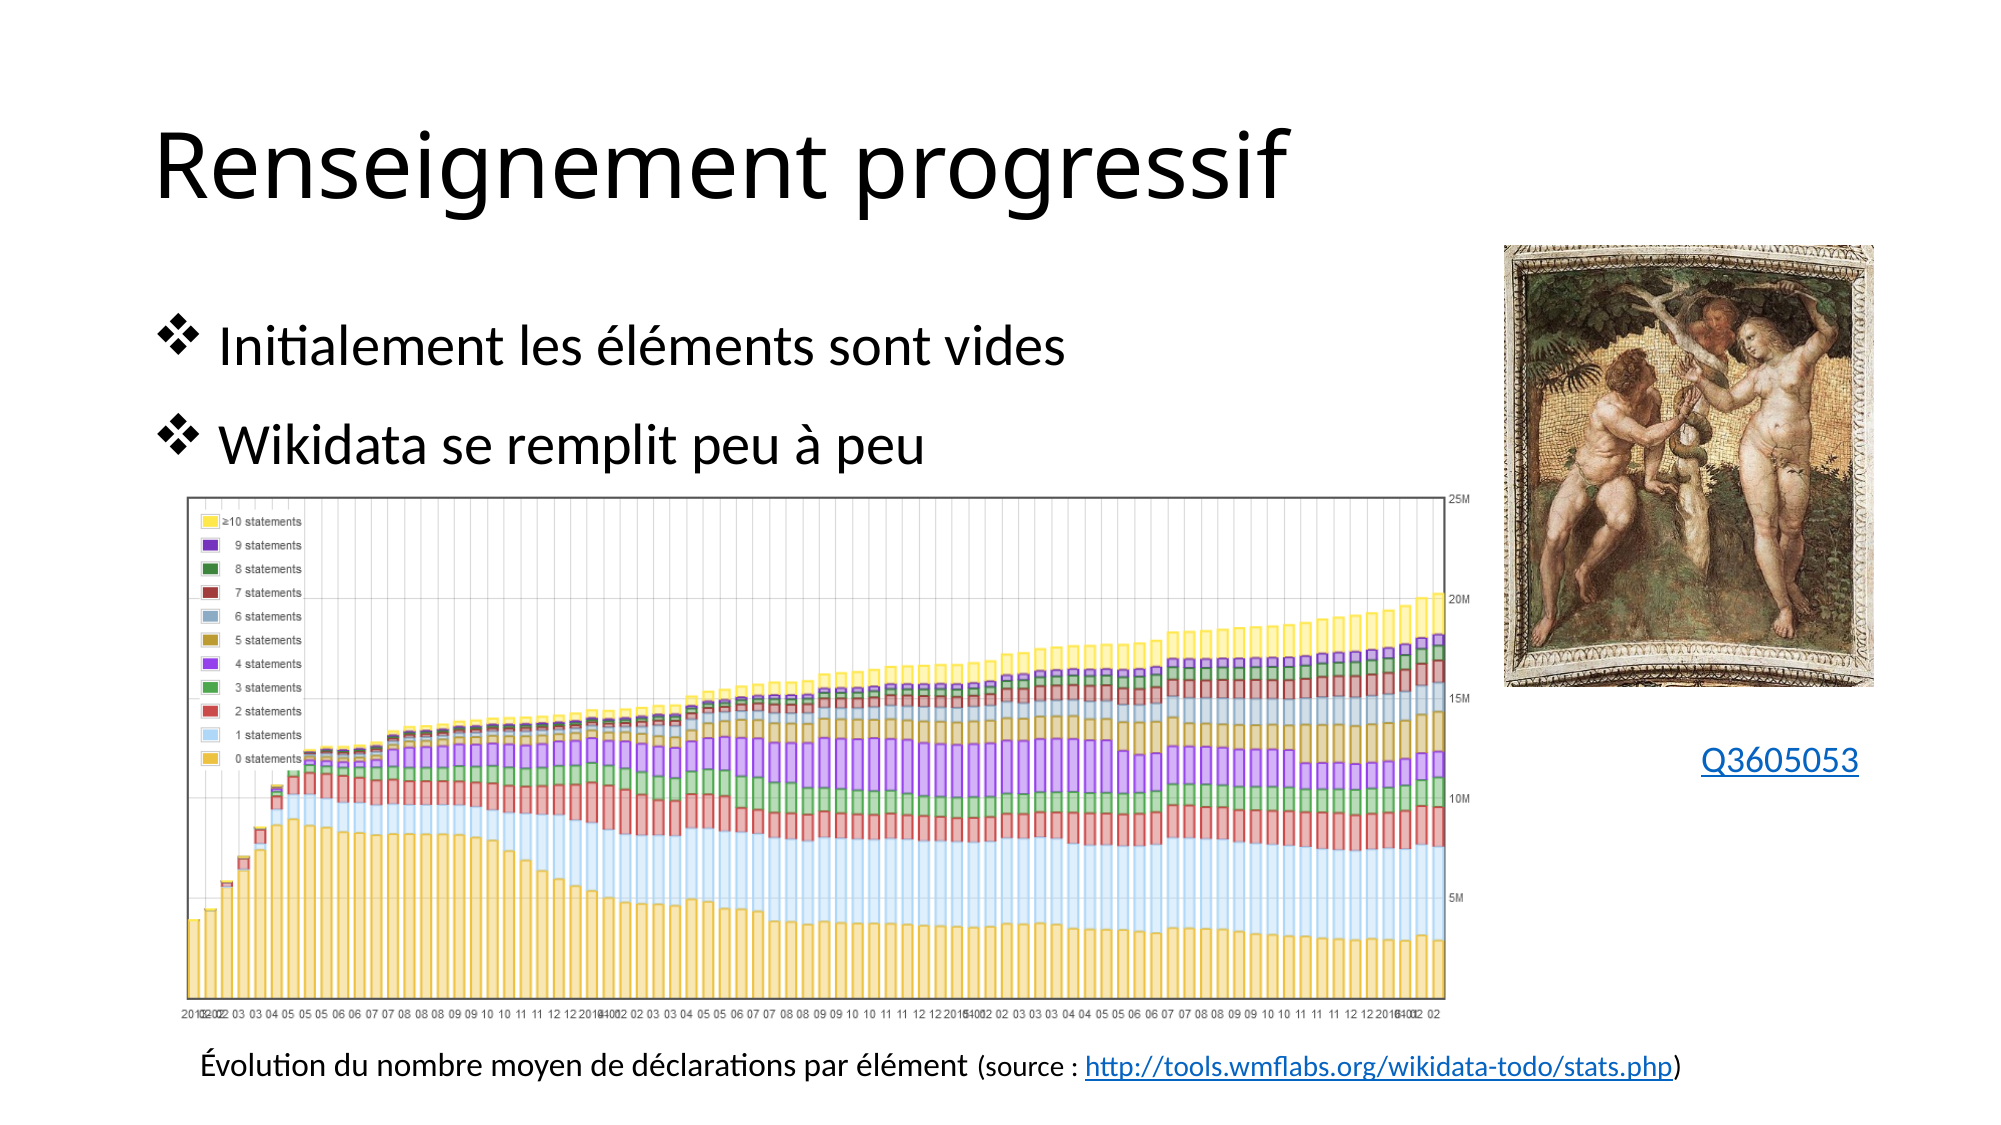

# Renseignement progressif
 Initialement les éléments sont vides
 Wikidata se remplit peu à peu
Q3605053
Évolution du nombre moyen de déclarations par élément (source : http://tools.wmflabs.org/wikidata-todo/stats.php)